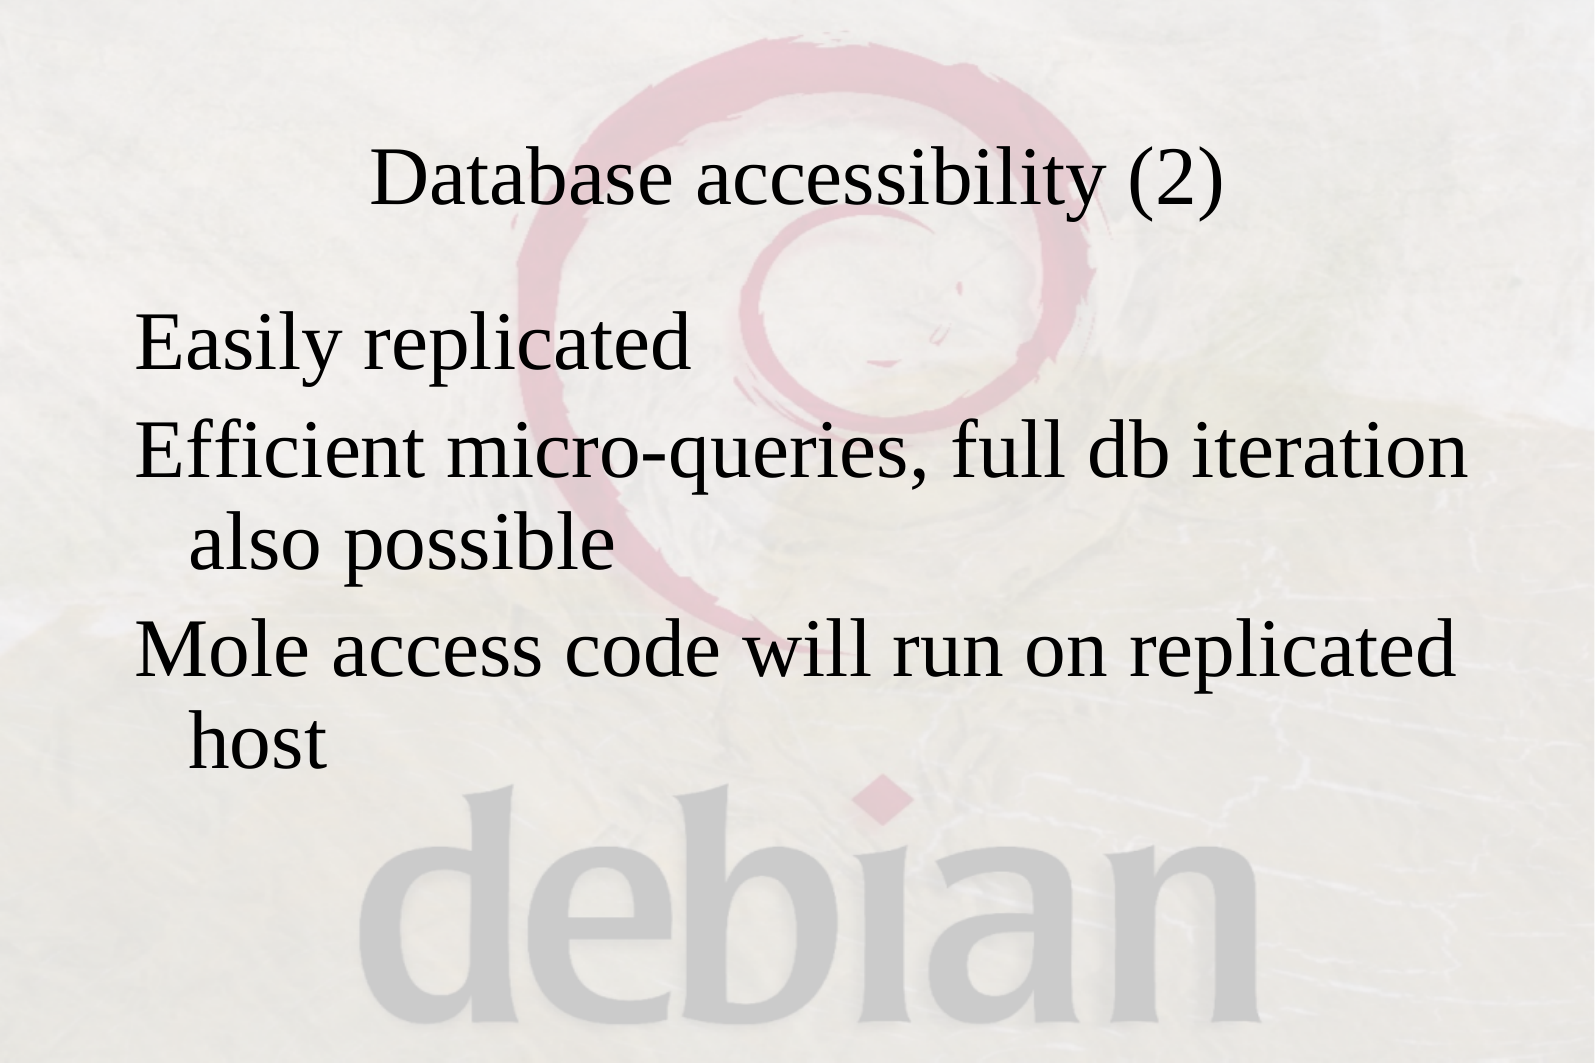

# Database accessibility (2)
Easily replicated
Efficient micro-queries, full db iteration also possible
Mole access code will run on replicated host